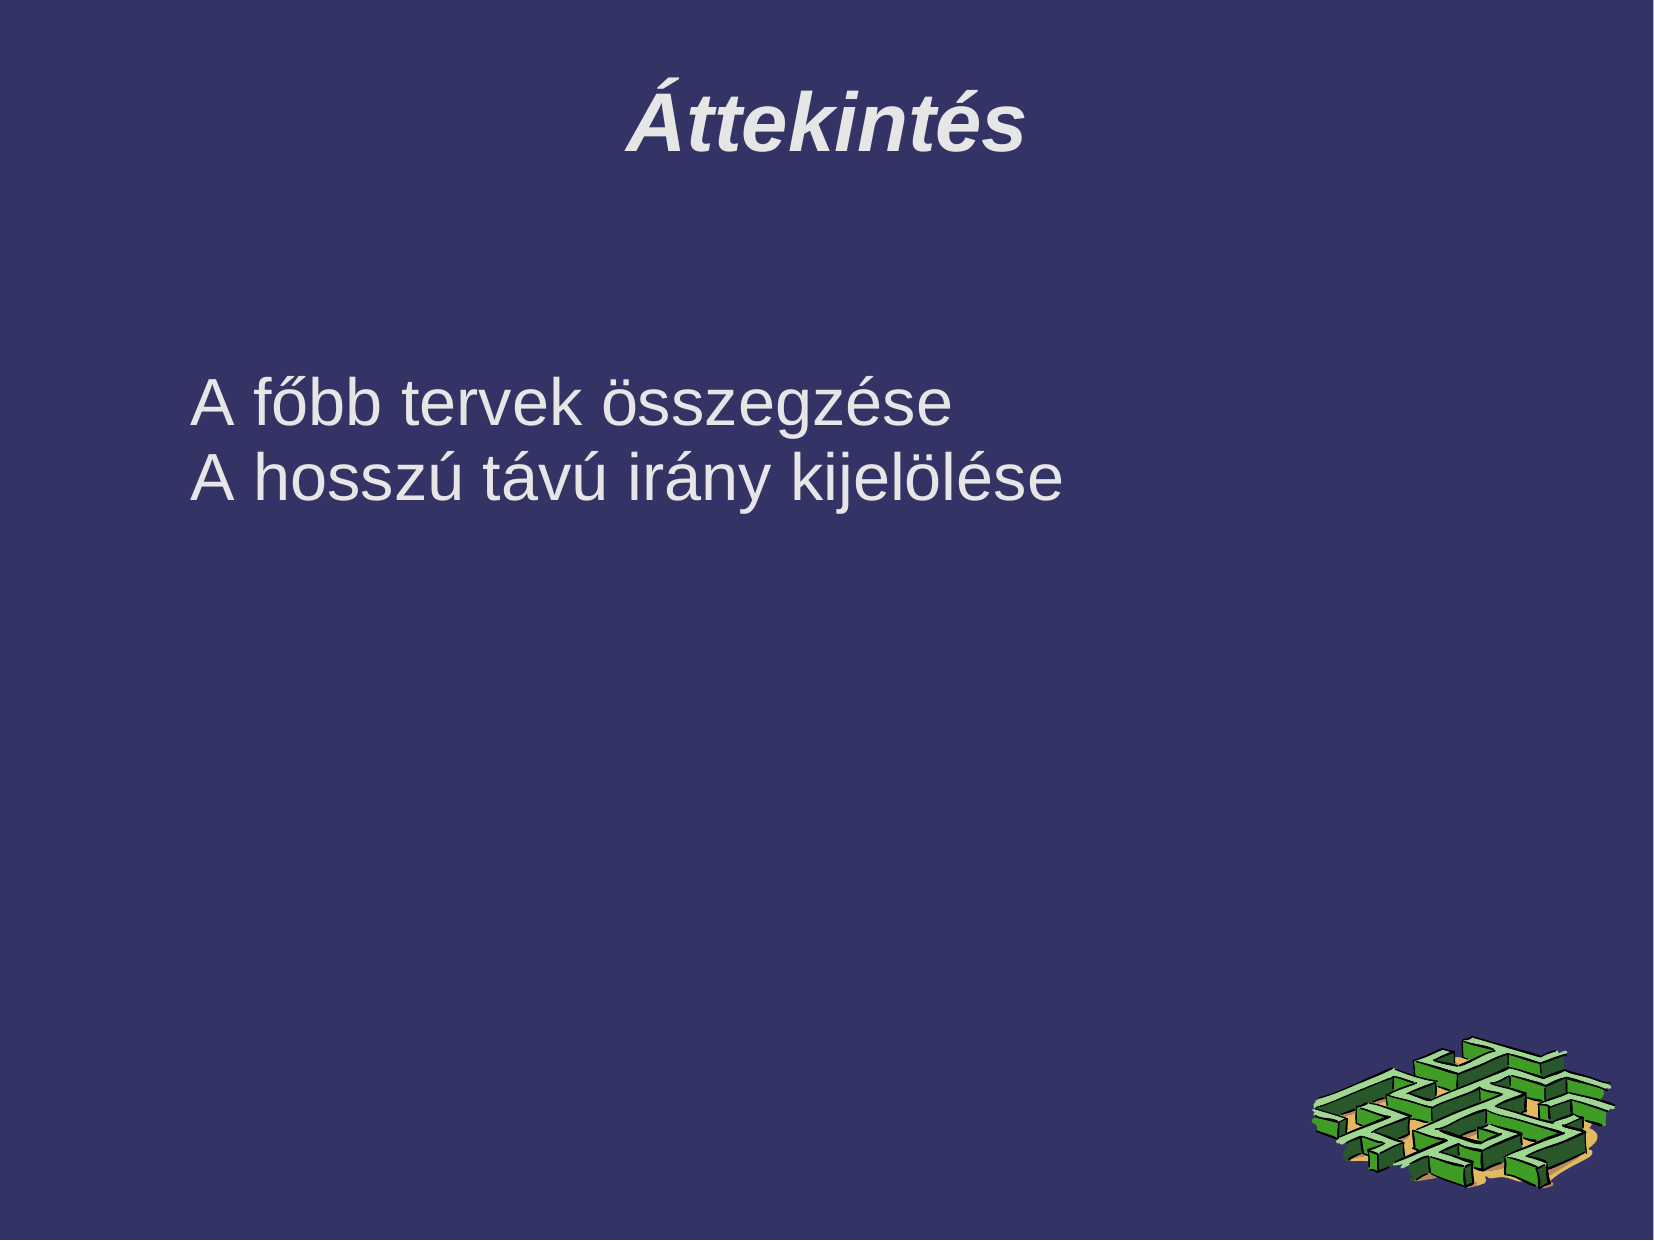

# Áttekintés
A főbb tervek összegzése
A hosszú távú irány kijelölése